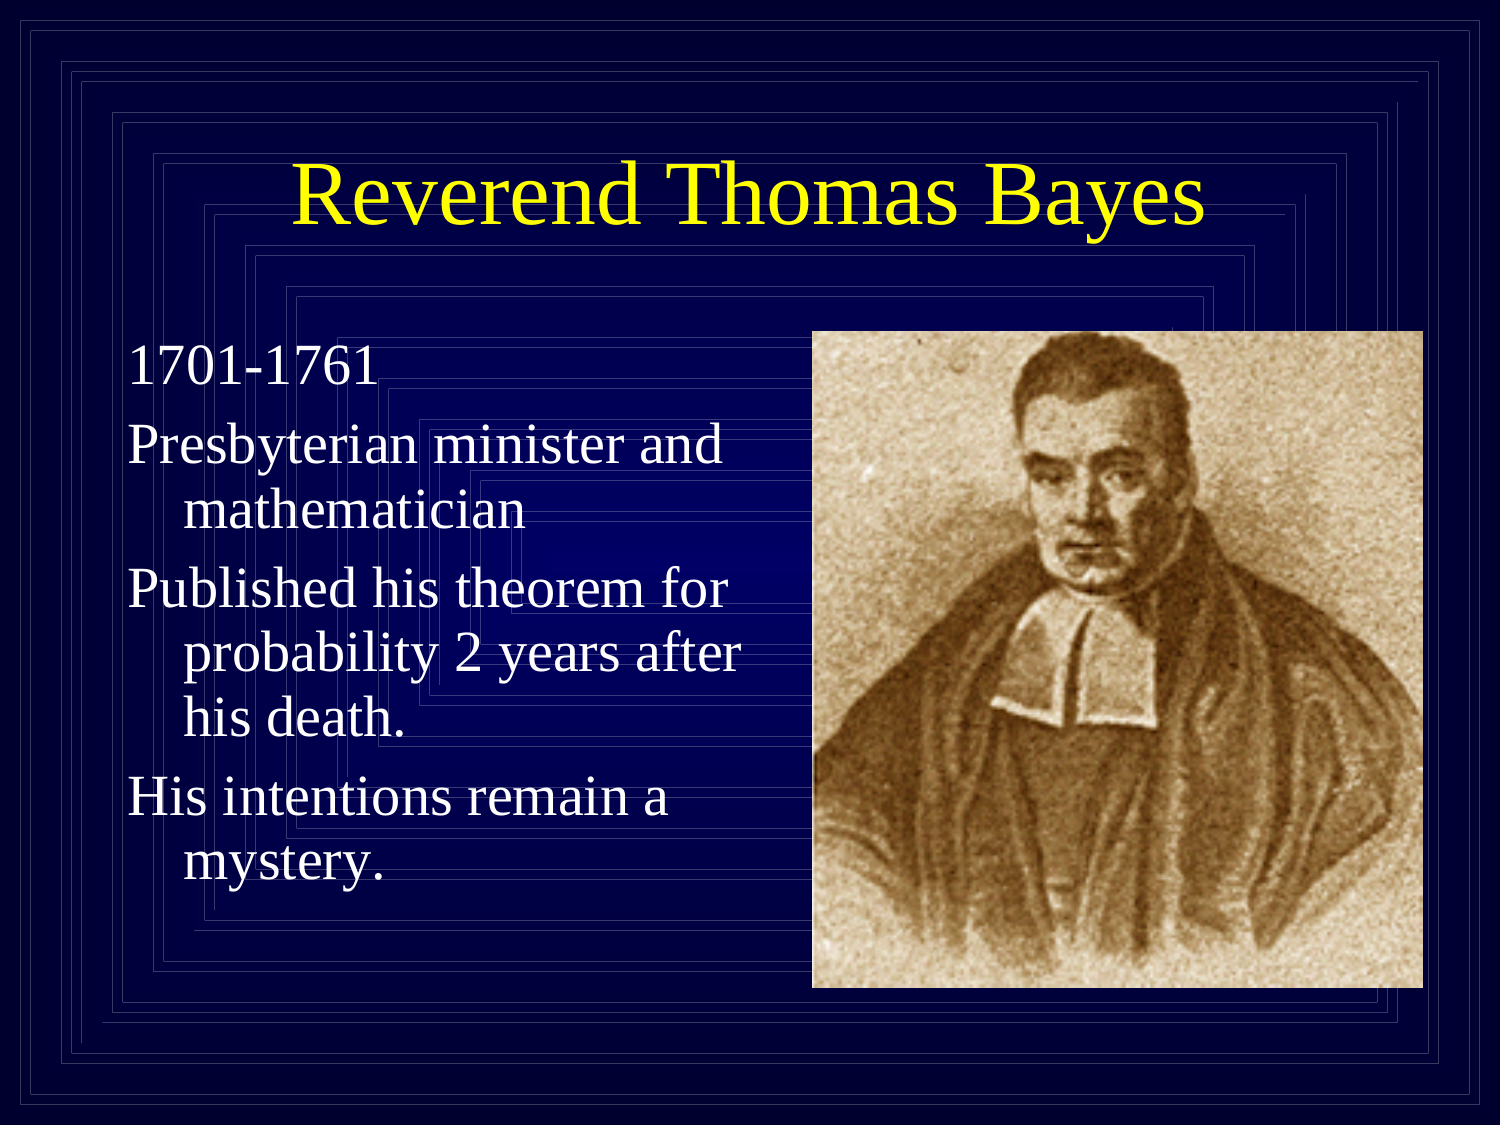

# Reverend Thomas Bayes
1701-1761
Presbyterian minister and mathematician
Published his theorem for probability 2 years after his death.
His intentions remain a mystery.